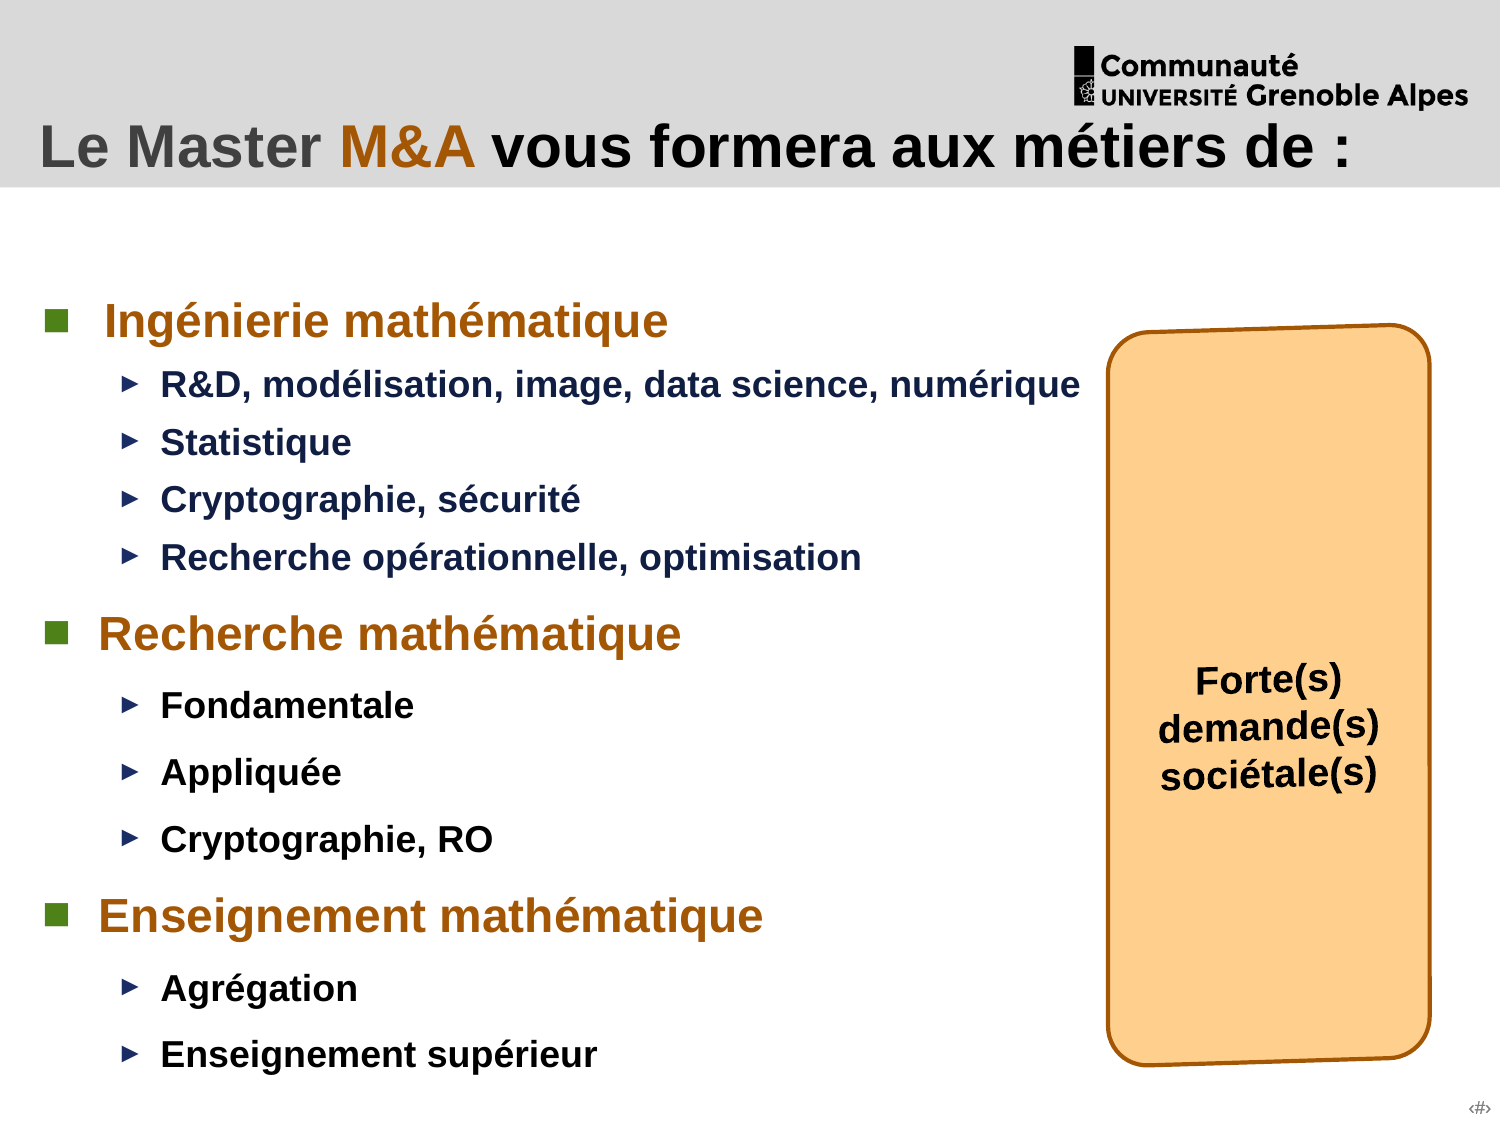

# Le Master M&A vous formera aux métiers de :
Ingénierie mathématique
R&D, modélisation, image, data science, numérique
Statistique
Cryptographie, sécurité
Recherche opérationnelle, optimisation
Recherche mathématique
Fondamentale
Appliquée
Cryptographie, RO
Enseignement mathématique
Agrégation
Enseignement supérieur
Forte(s) demande(s) sociétale(s)